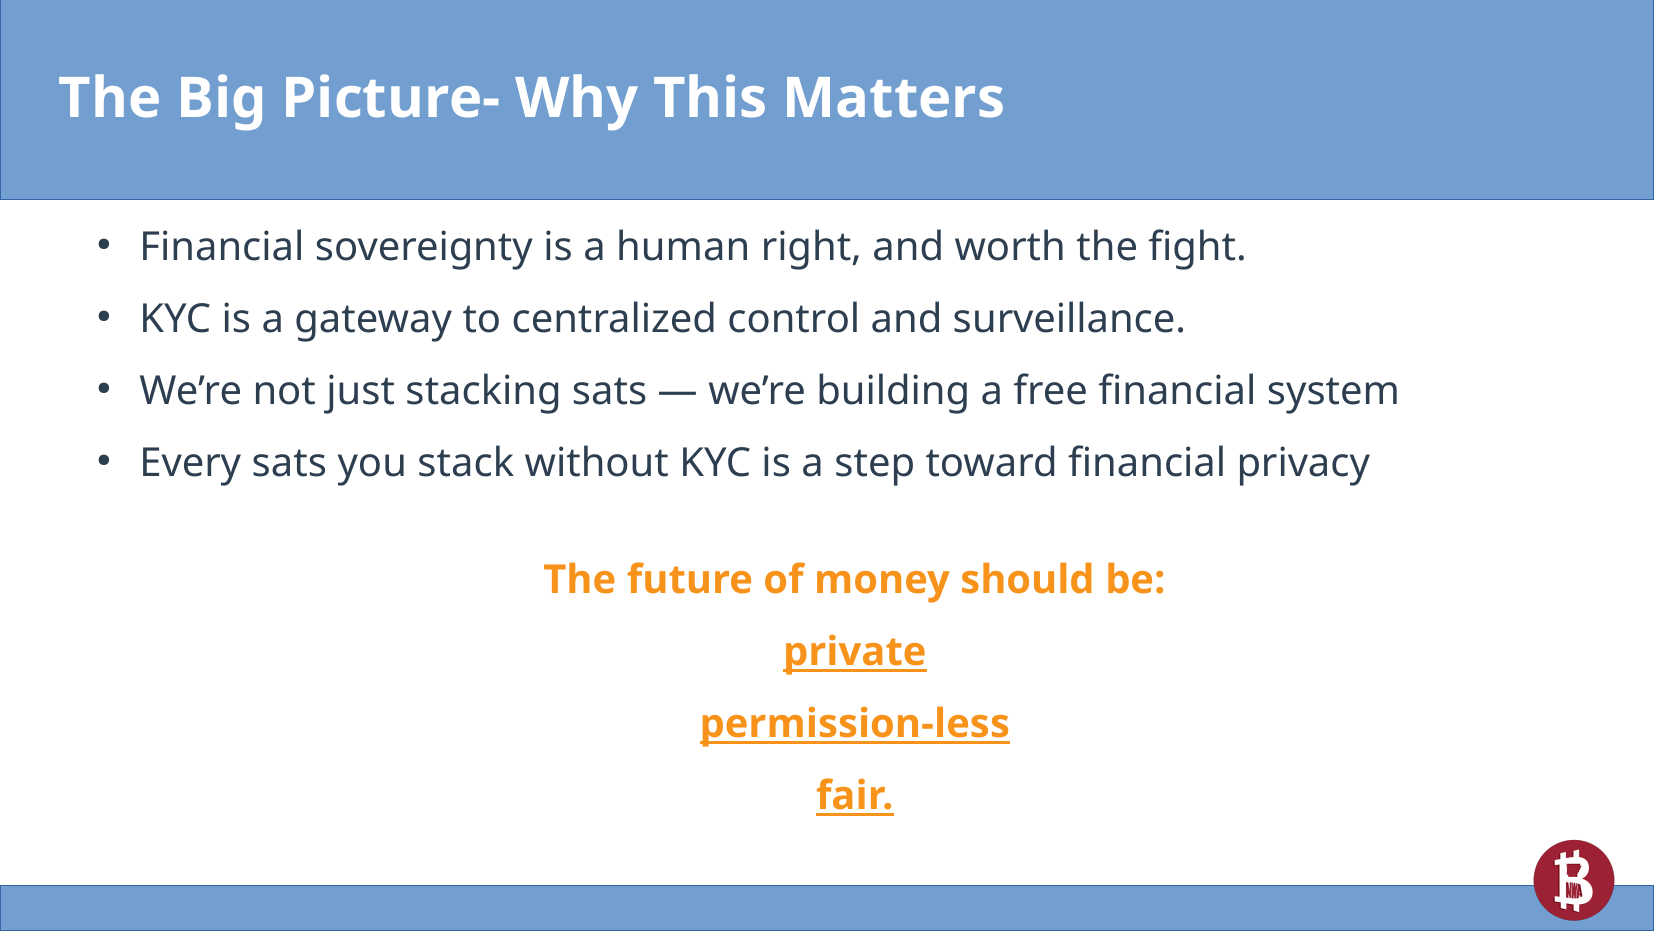

# The Big Picture- Why This Matters
Financial sovereignty is a human right, and worth the fight.
KYC is a gateway to centralized control and surveillance.
We’re not just stacking sats — we’re building a free financial system
Every sats you stack without KYC is a step toward financial privacy
The future of money should be:
private
permission-less
fair.